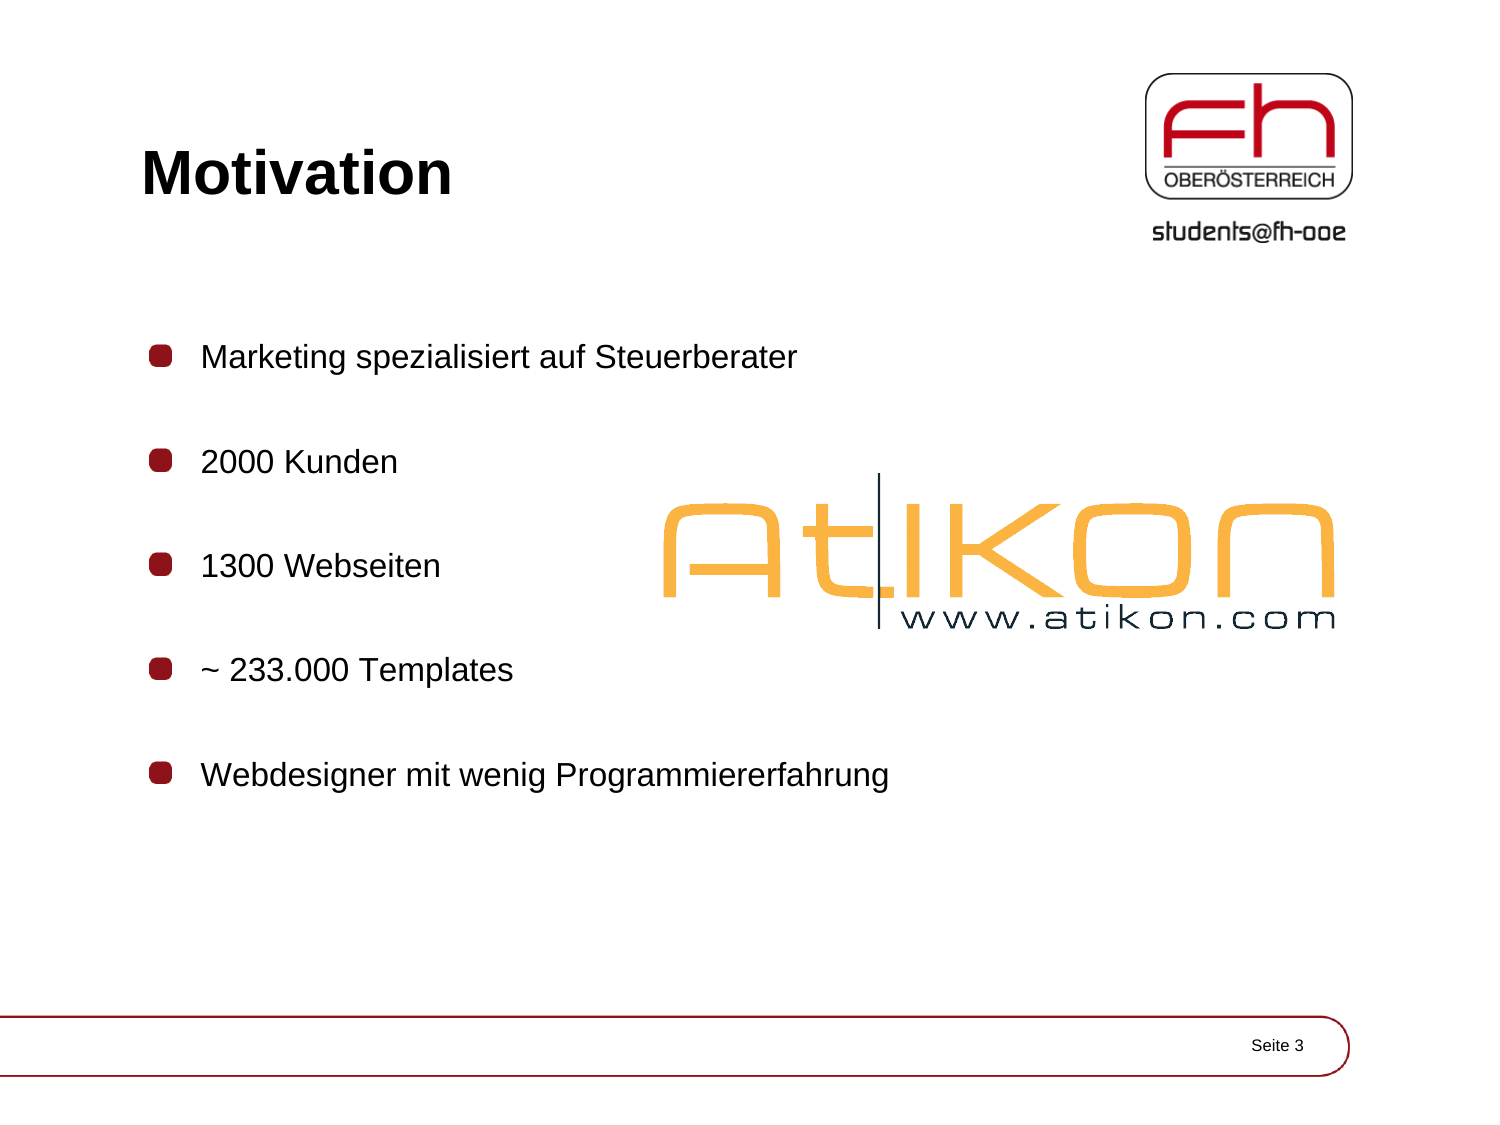

# Motivation
Marketing spezialisiert auf Steuerberater
2000 Kunden
1300 Webseiten
~ 233.000 Templates
Webdesigner mit wenig Programmiererfahrung
Seite